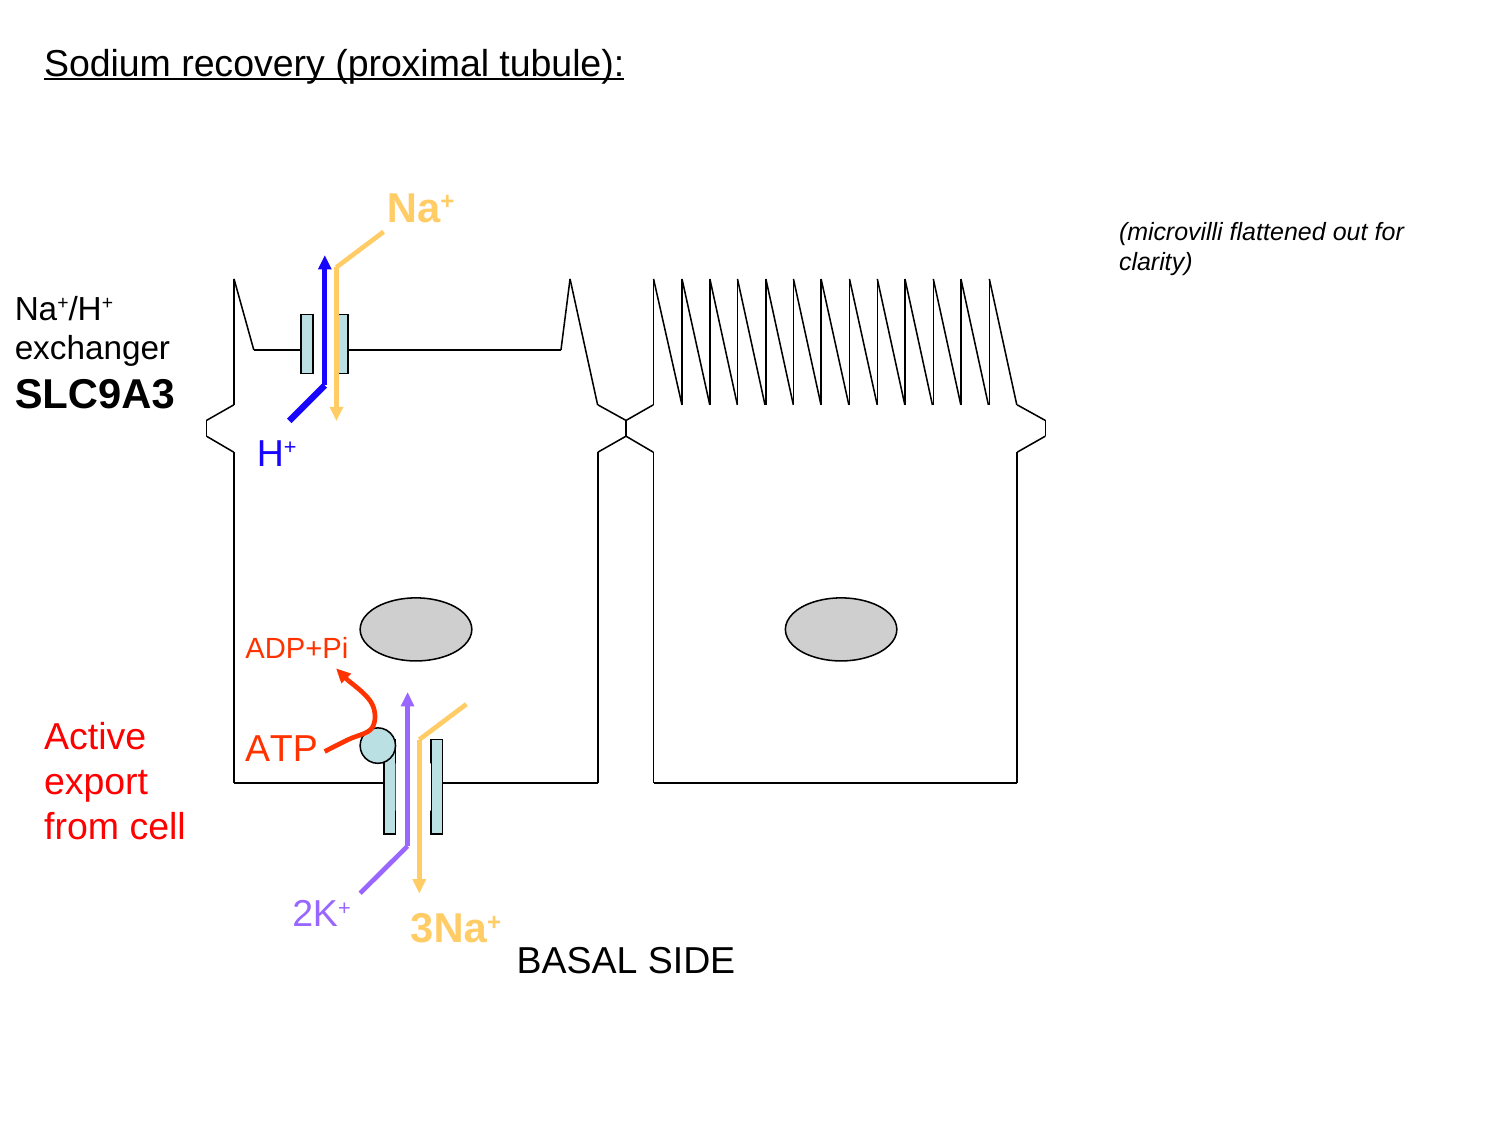

Sodium recovery (proximal tubule):
Na+
(microvilli flattened out for clarity)
Na+/H+ exchanger SLC9A3
H+
ADP+Pi
Active export from cell
ATP
2K+
3Na+
BASAL SIDE